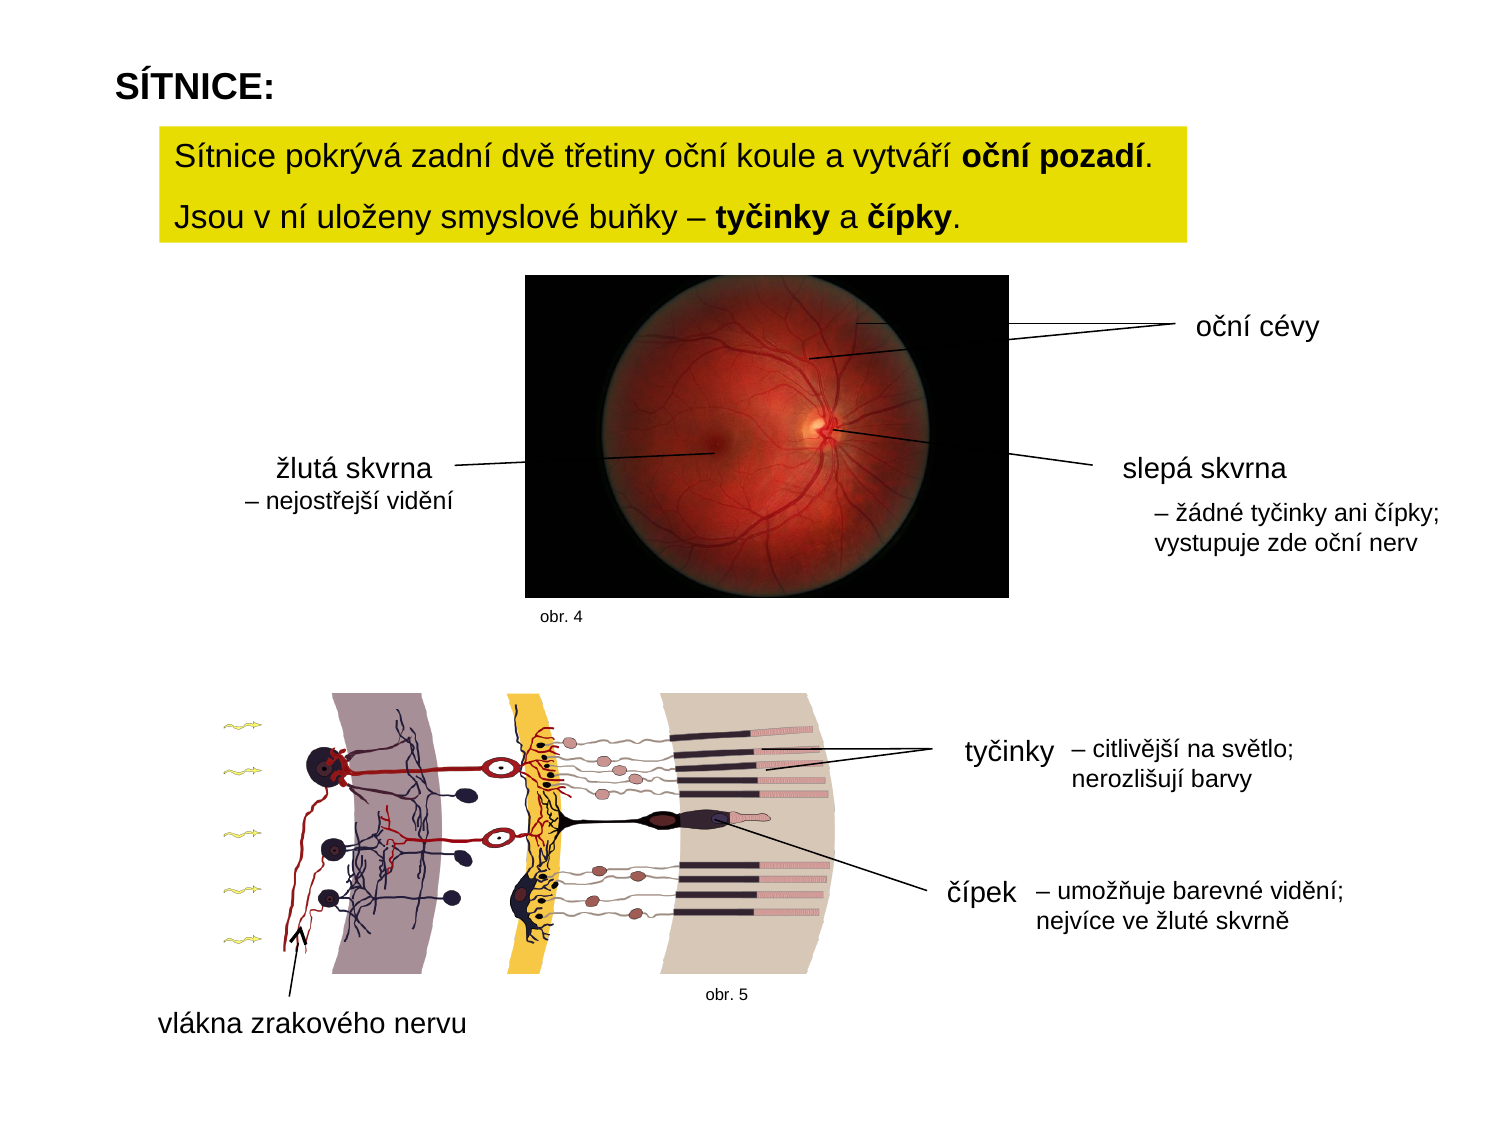

SÍTNICE:
Sítnice pokrývá zadní dvě třetiny oční koule a vytváří oční pozadí.
Jsou v ní uloženy smyslové buňky – tyčinky a čípky.
obr. 4
oční cévy
žlutá skvrna
slepá skvrna
– nejostřejší vidění
– žádné tyčinky ani čípky; vystupuje zde oční nerv
obr. 5
tyčinky
– citlivější na světlo;
nerozlišují barvy
čípek
– umožňuje barevné vidění;
nejvíce ve žluté skvrně
vlákna zrakového nervu